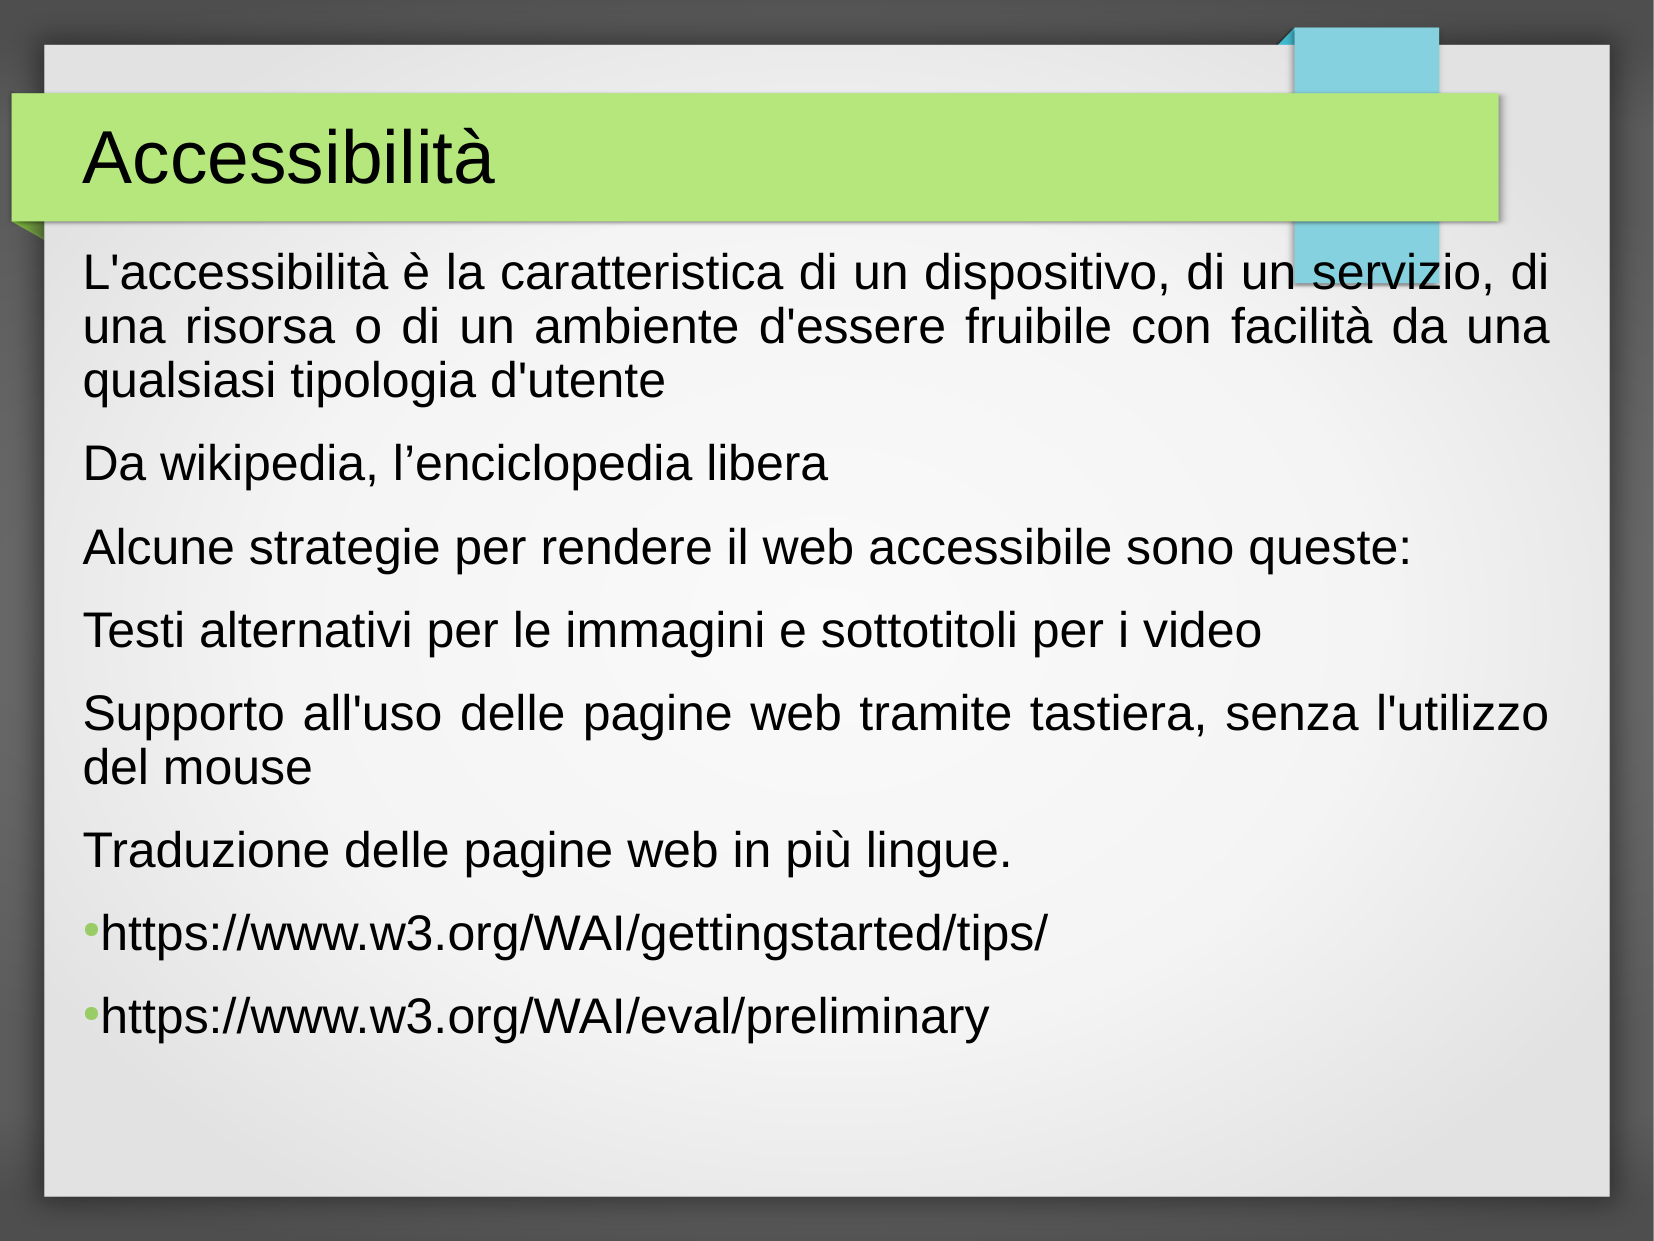

# Accessibilità
L'accessibilità è la caratteristica di un dispositivo, di un servizio, di una risorsa o di un ambiente d'essere fruibile con facilità da una qualsiasi tipologia d'utente
Da wikipedia, l’enciclopedia libera
Alcune strategie per rendere il web accessibile sono queste:
Testi alternativi per le immagini e sottotitoli per i video
Supporto all'uso delle pagine web tramite tastiera, senza l'utilizzo del mouse
Traduzione delle pagine web in più lingue.
https://www.w3.org/WAI/gettingstarted/tips/
https://www.w3.org/WAI/eval/preliminary